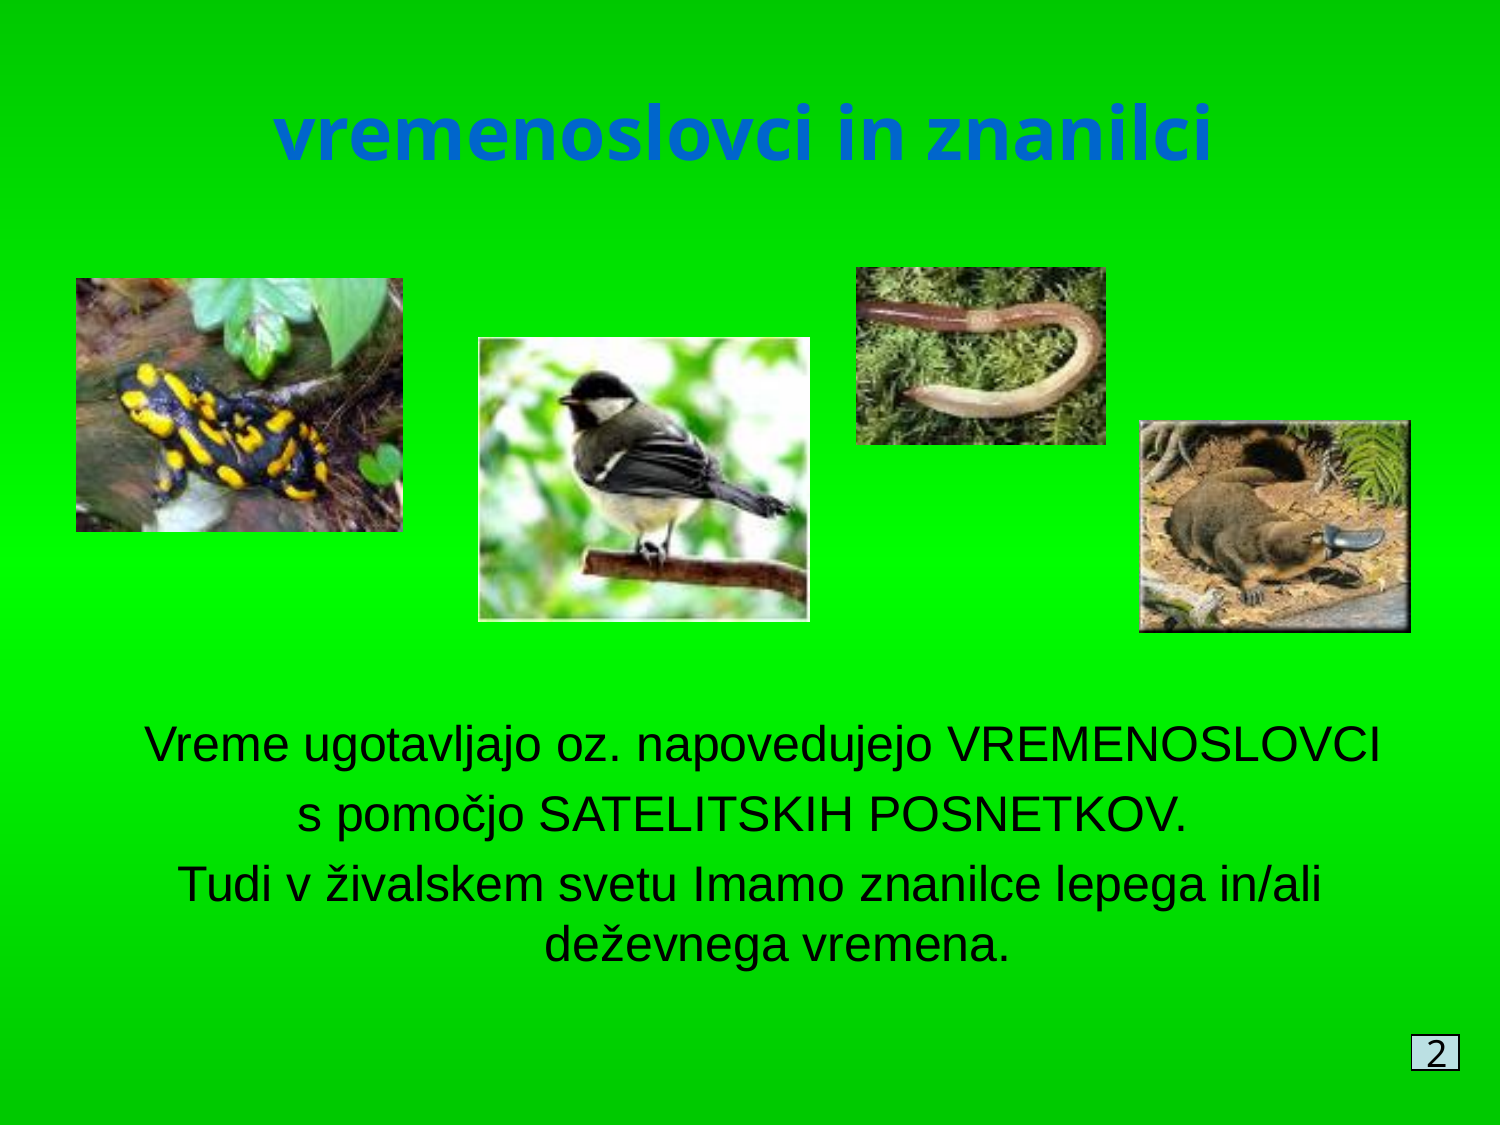

#
vremenoslovci in znanilci
 Vreme ugotavljajo oz. napovedujejo VREMENOSLOVCI
s pomočjo SATELITSKIH POSNETKOV.
Tudi v živalskem svetu Imamo znanilce lepega in/ali deževnega vremena.
2